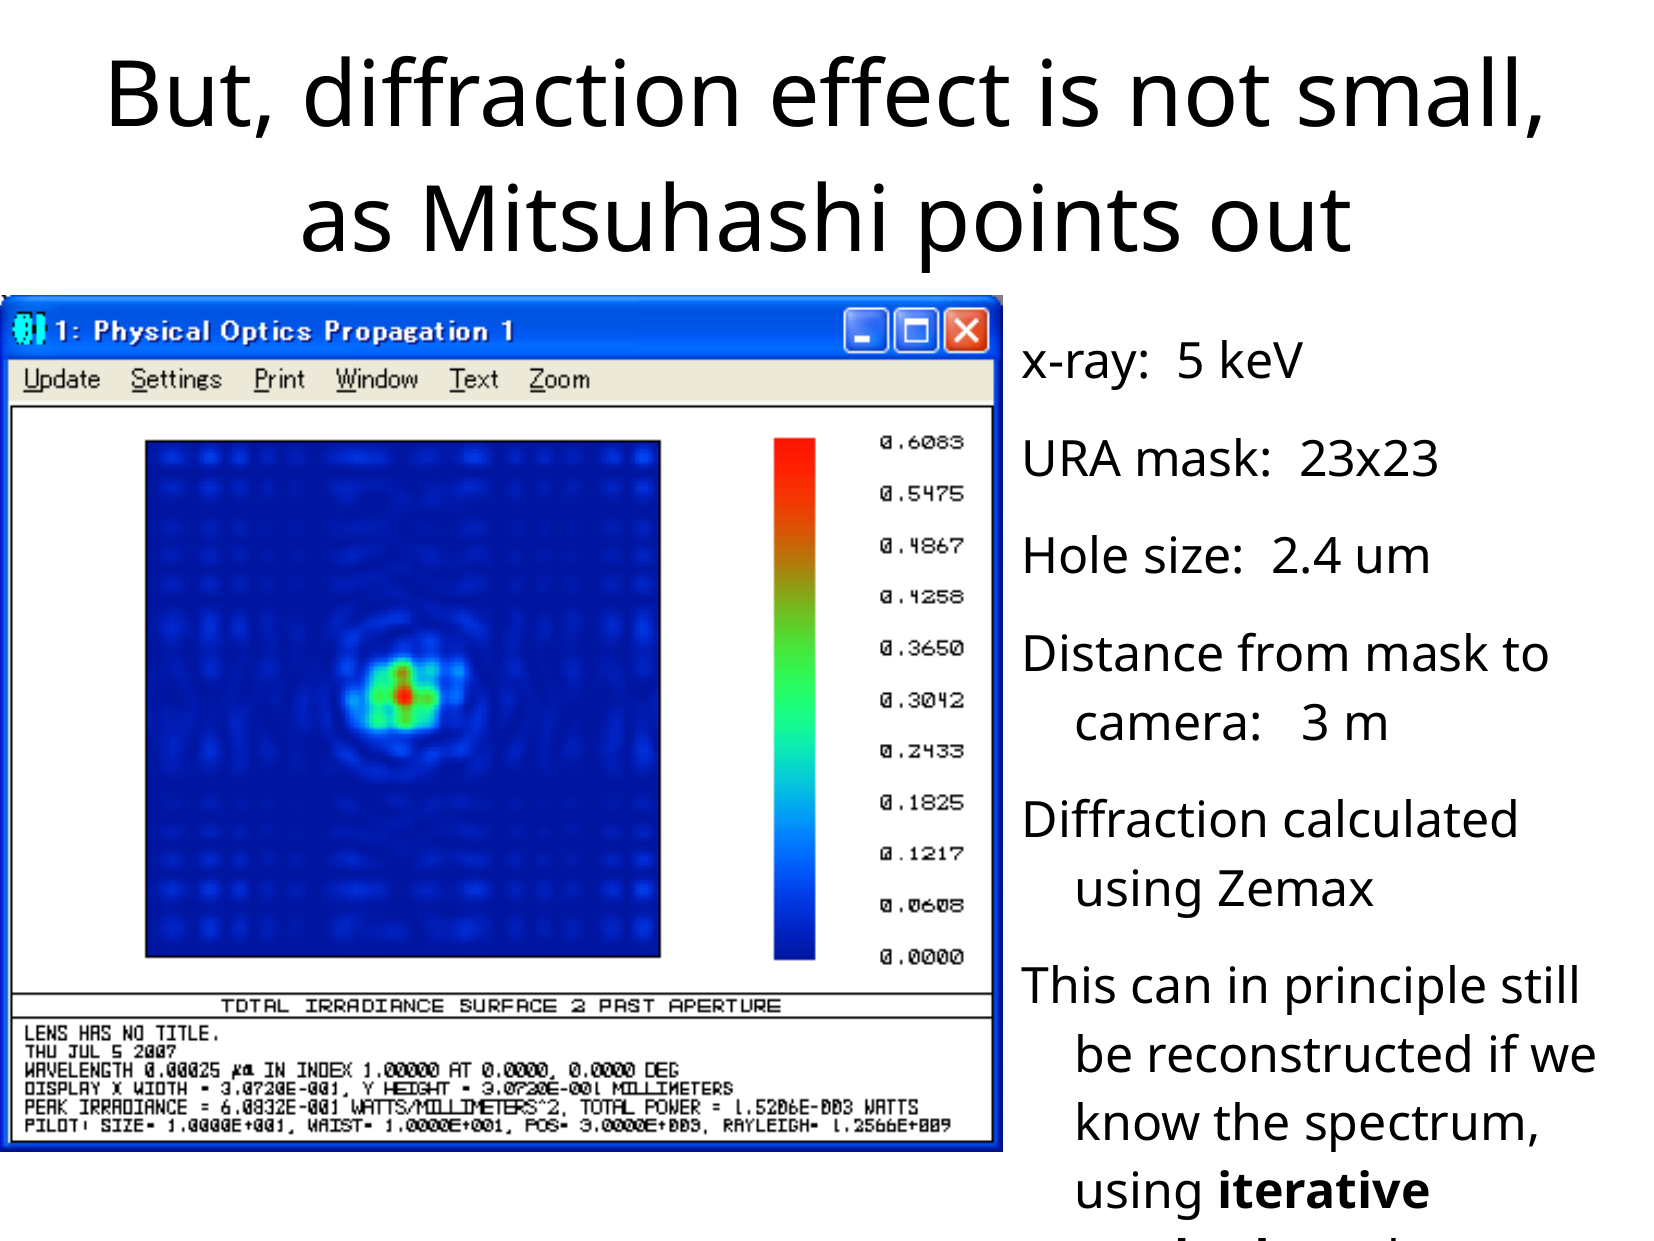

# But, diffraction effect is not small, as Mitsuhashi points out
x-ray: 5 keV
URA mask: 23x23
Hole size: 2.4 um
Distance from mask to camera: 3 m
Diffraction calculated using Zemax
This can in principle still be reconstructed if we know the spectrum, using iterative methods such as maximum entropy.